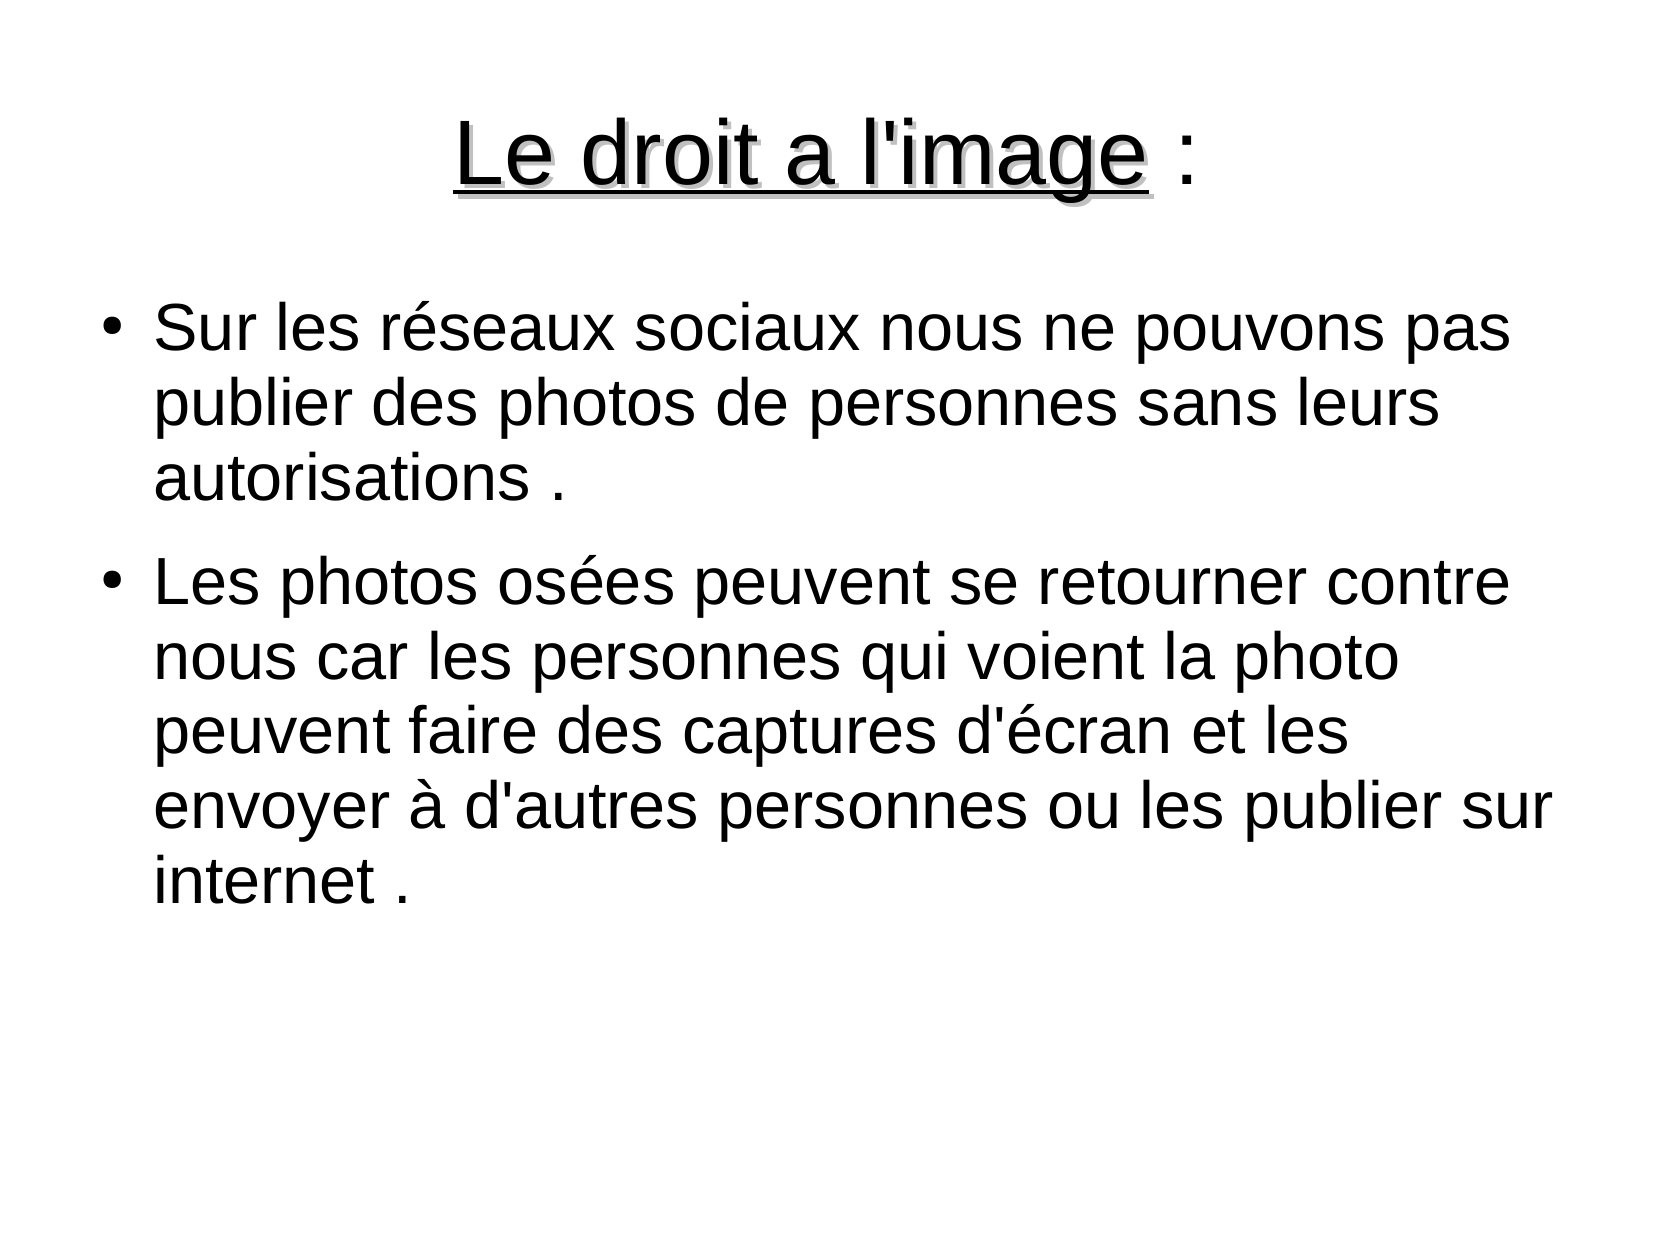

# Le droit a l'image :
Sur les réseaux sociaux nous ne pouvons pas publier des photos de personnes sans leurs autorisations .
Les photos osées peuvent se retourner contre nous car les personnes qui voient la photo peuvent faire des captures d'écran et les envoyer à d'autres personnes ou les publier sur internet .